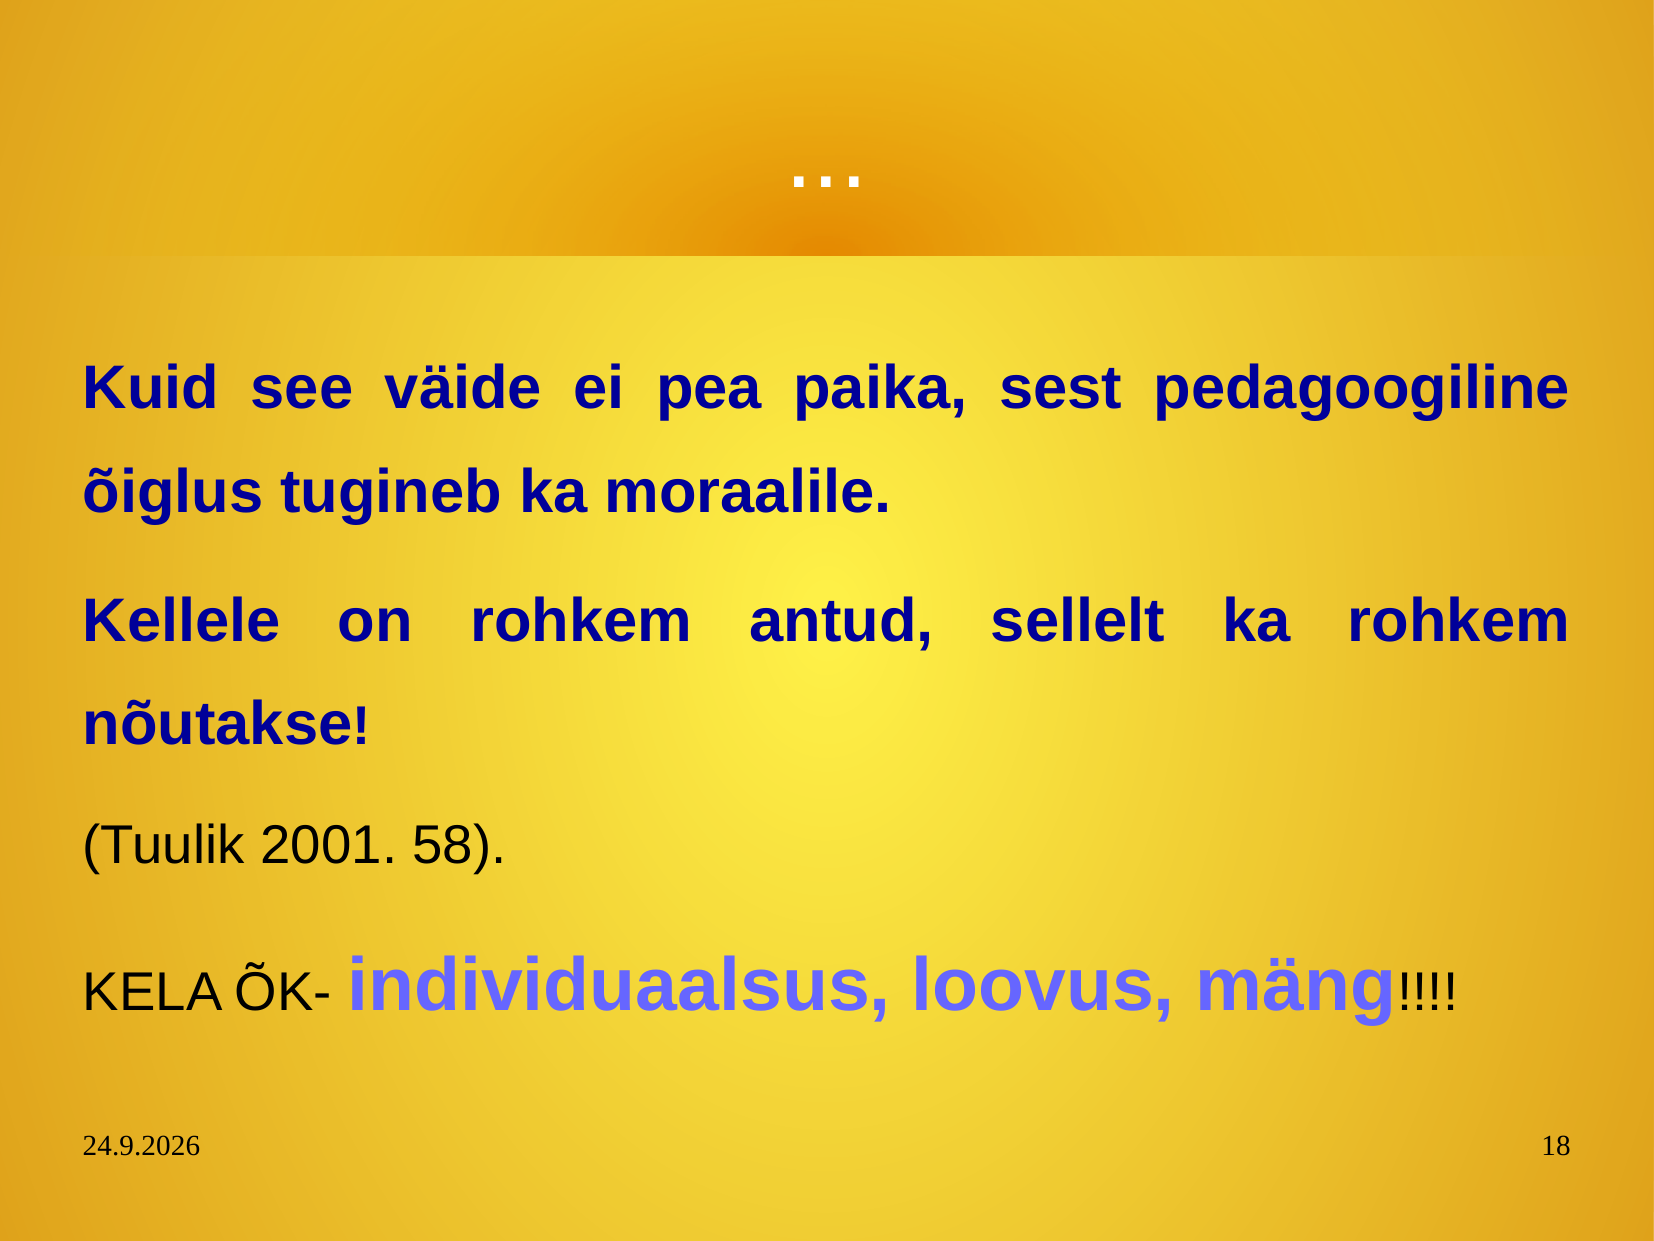

# ...
Kuid see väide ei pea paika, sest pedagoogiline õiglus tugineb ka moraalile.
Kellele on rohkem antud, sellelt ka rohkem nõutakse!
(Tuulik 2001. 58).
KELA ÕK- individuaalsus, loovus, mäng!!!!
18